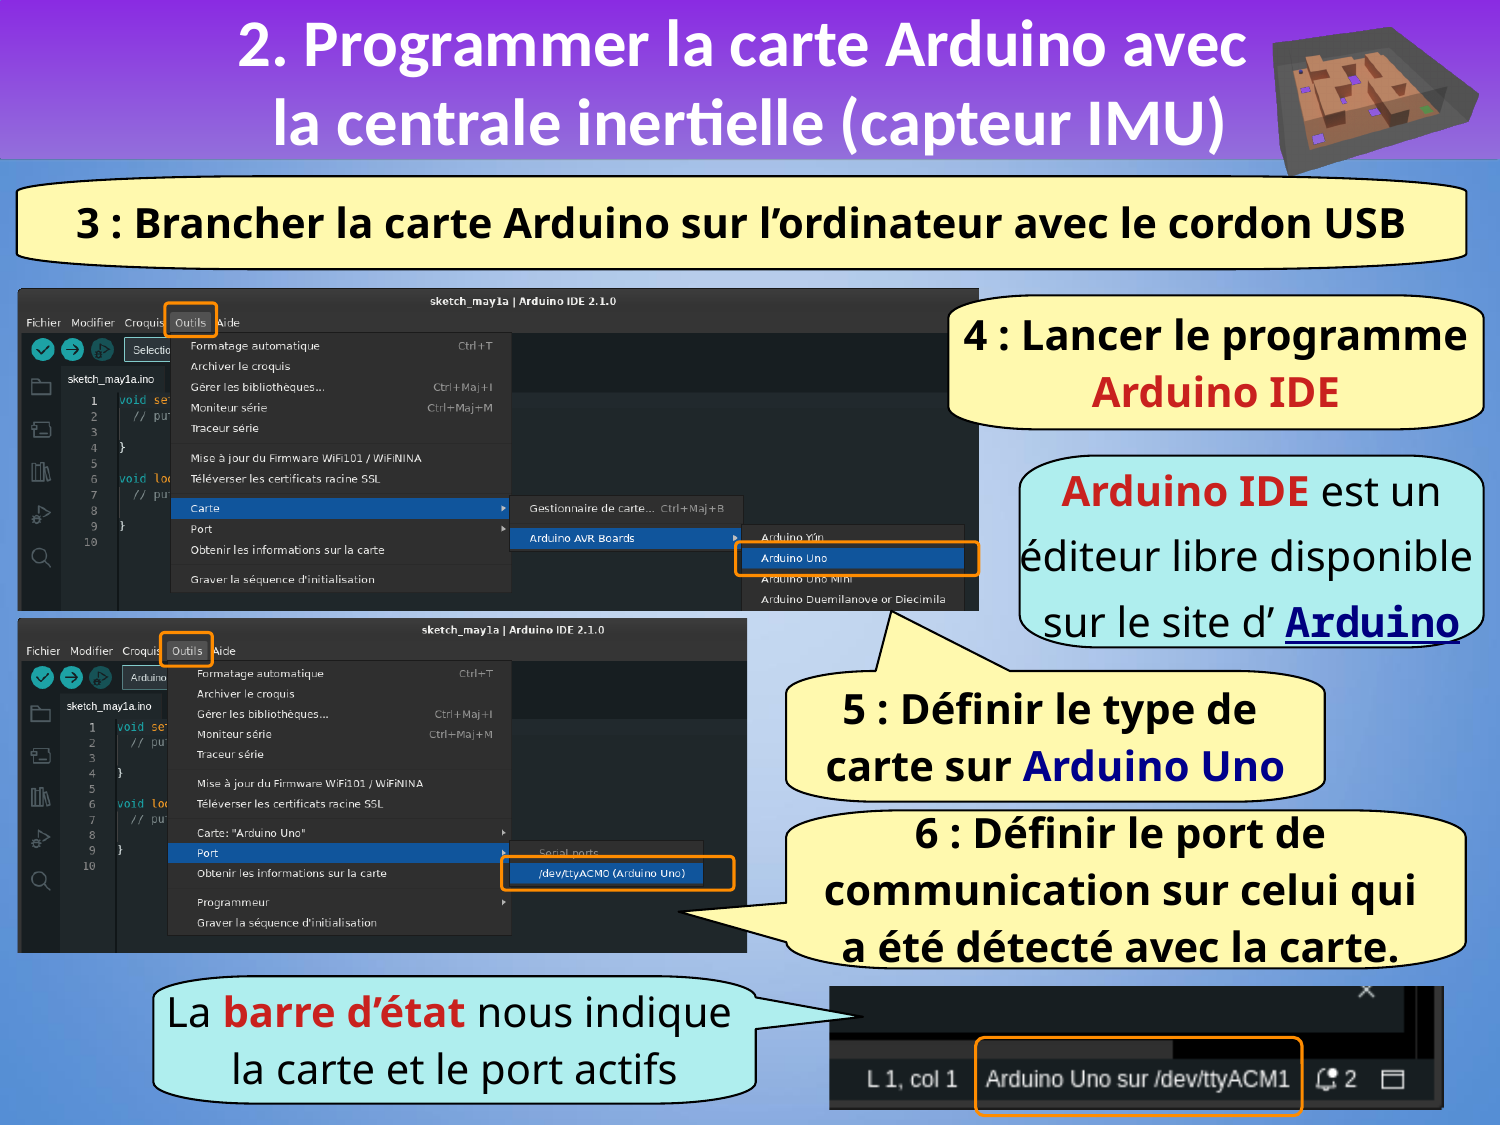

2. Programmer la carte Arduino avec
la centrale inertielle (capteur IMU)
3 : Brancher la carte Arduino sur l’ordinateur avec le cordon USB
4 : Lancer le programme
Arduino IDE
Arduino IDE est un
éditeur libre disponible
sur le site d’ Arduino
5 : Définir le type de
carte sur Arduino Uno
6 : Définir le port de
communication sur celui qui
a été détecté avec la carte.
La barre d’état nous indique
la carte et le port actifs